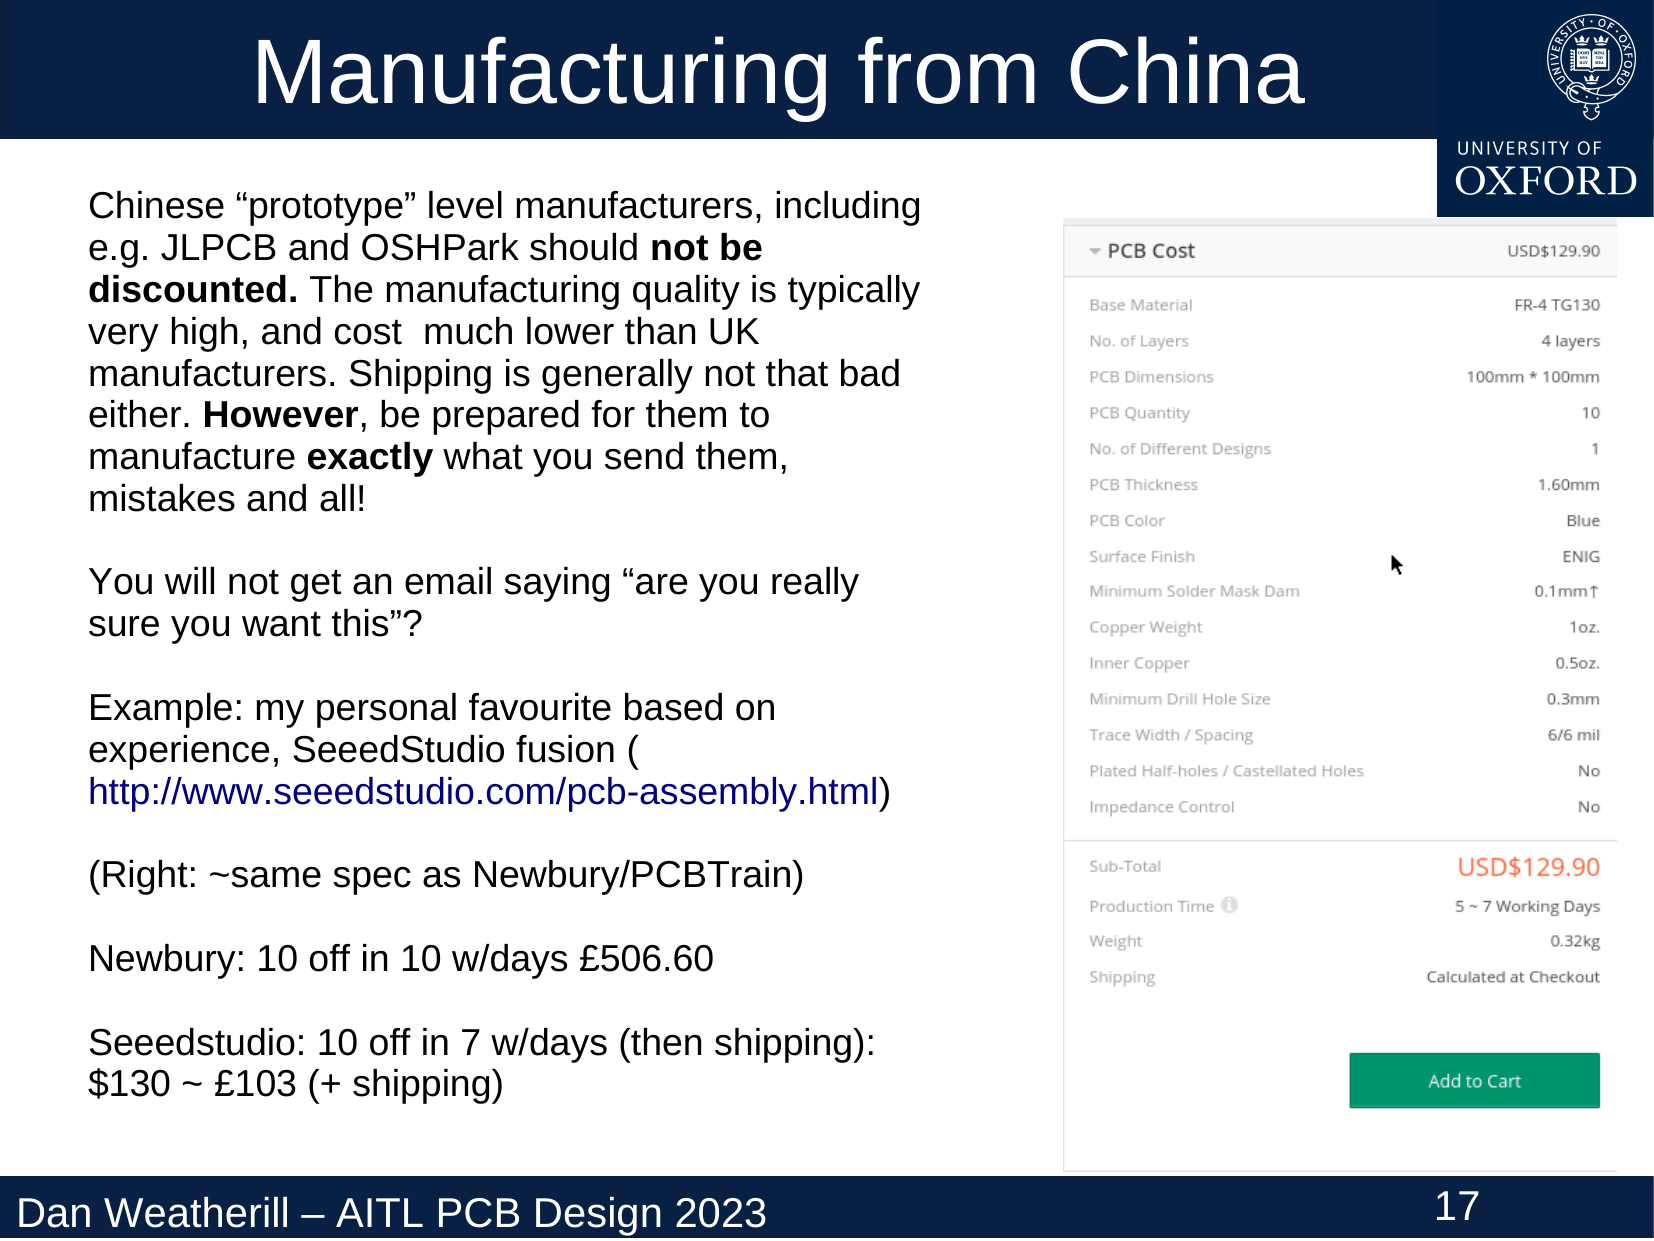

# Manufacturing from China
Chinese “prototype” level manufacturers, including e.g. JLPCB and OSHPark should not be discounted. The manufacturing quality is typically very high, and cost much lower than UK manufacturers. Shipping is generally not that bad either. However, be prepared for them to manufacture exactly what you send them, mistakes and all!
You will not get an email saying “are you really sure you want this”?
Example: my personal favourite based on experience, SeeedStudio fusion (http://www.seeedstudio.com/pcb-assembly.html)
(Right: ~same spec as Newbury/PCBTrain)
Newbury: 10 off in 10 w/days £506.60
Seeedstudio: 10 off in 7 w/days (then shipping):
$130 ~ £103 (+ shipping)